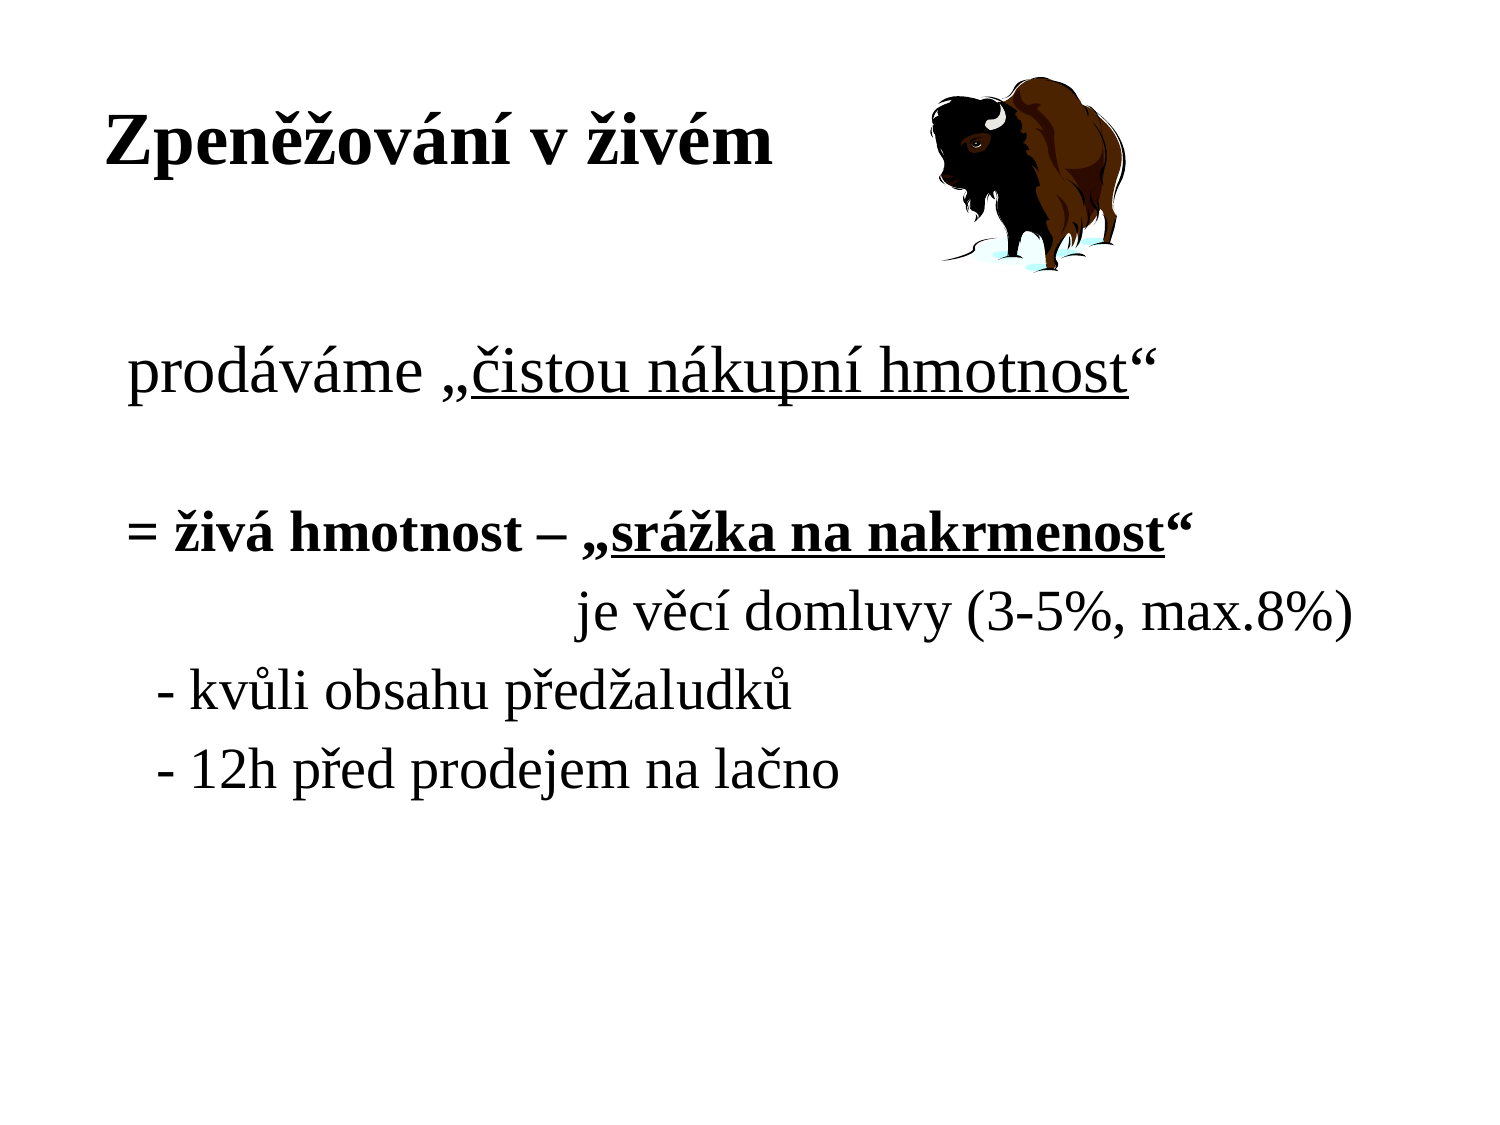

Zpeněžování v živém
# prodáváme „čistou nákupní hmotnost“
= živá hmotnost – „srážka na nakrmenost“
				je věcí domluvy (3-5%, max.8%)
 - kvůli obsahu předžaludků
 - 12h před prodejem na lačno